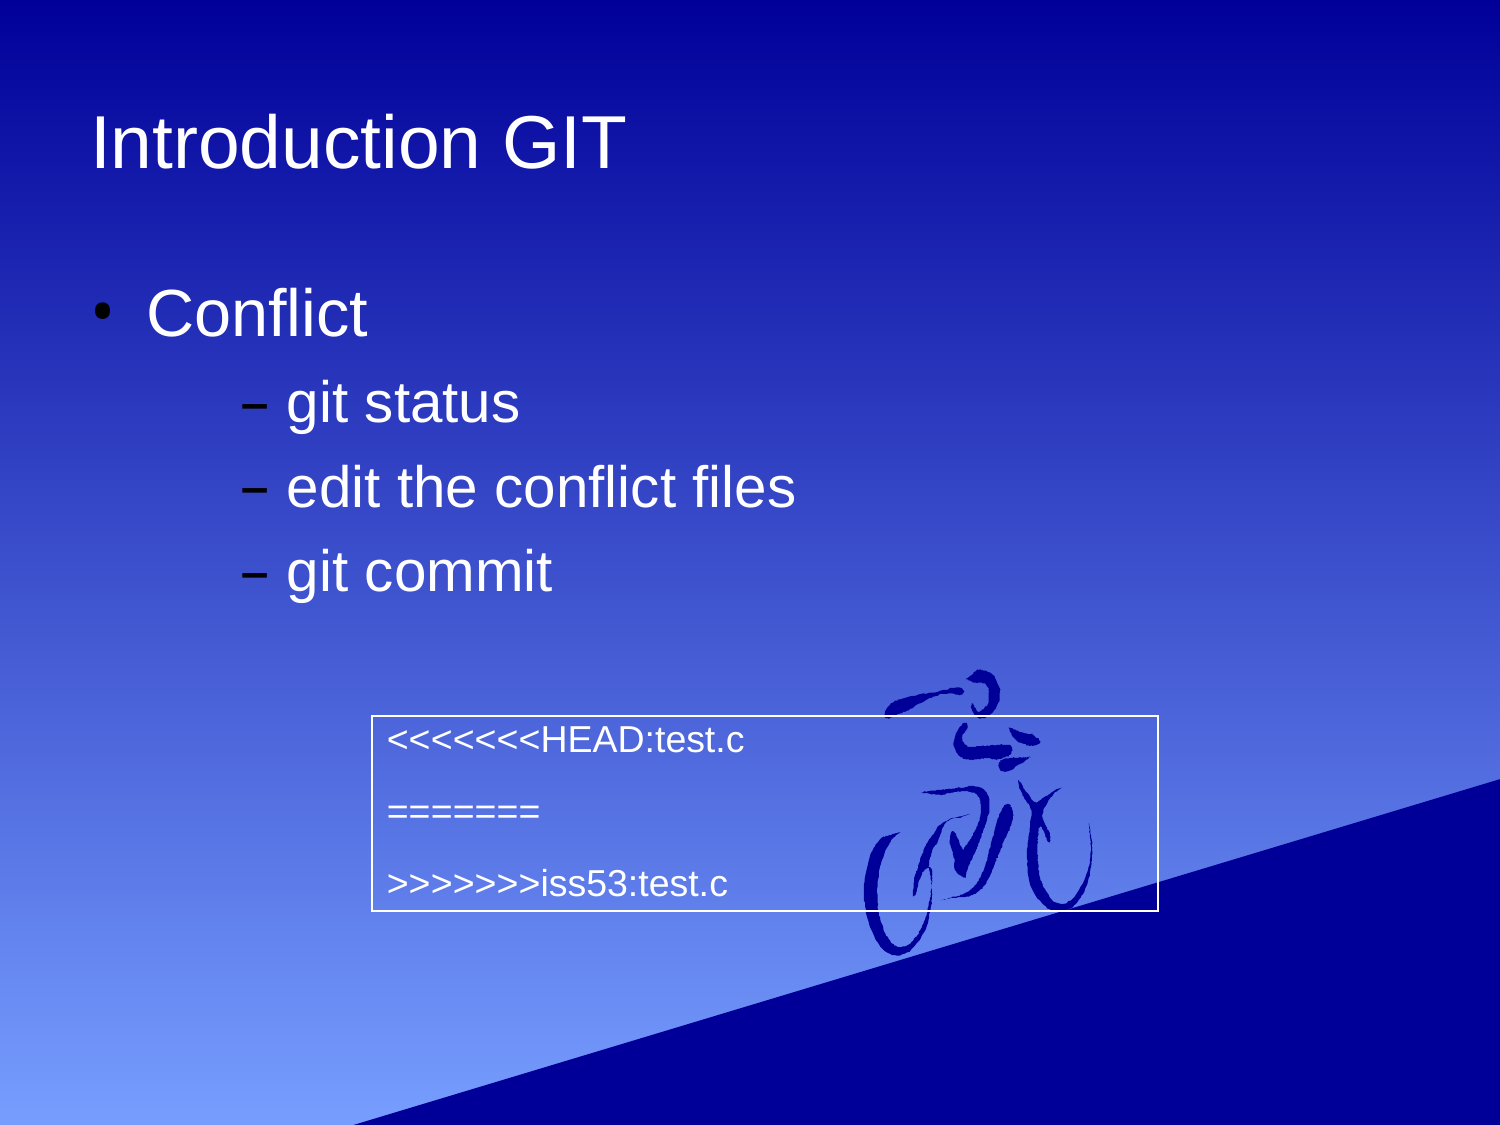

# Introduction GIT
Conflict
git status
edit the conflict files
git commit
<<<<<<<HEAD:test.c
=======
>>>>>>>iss53:test.c